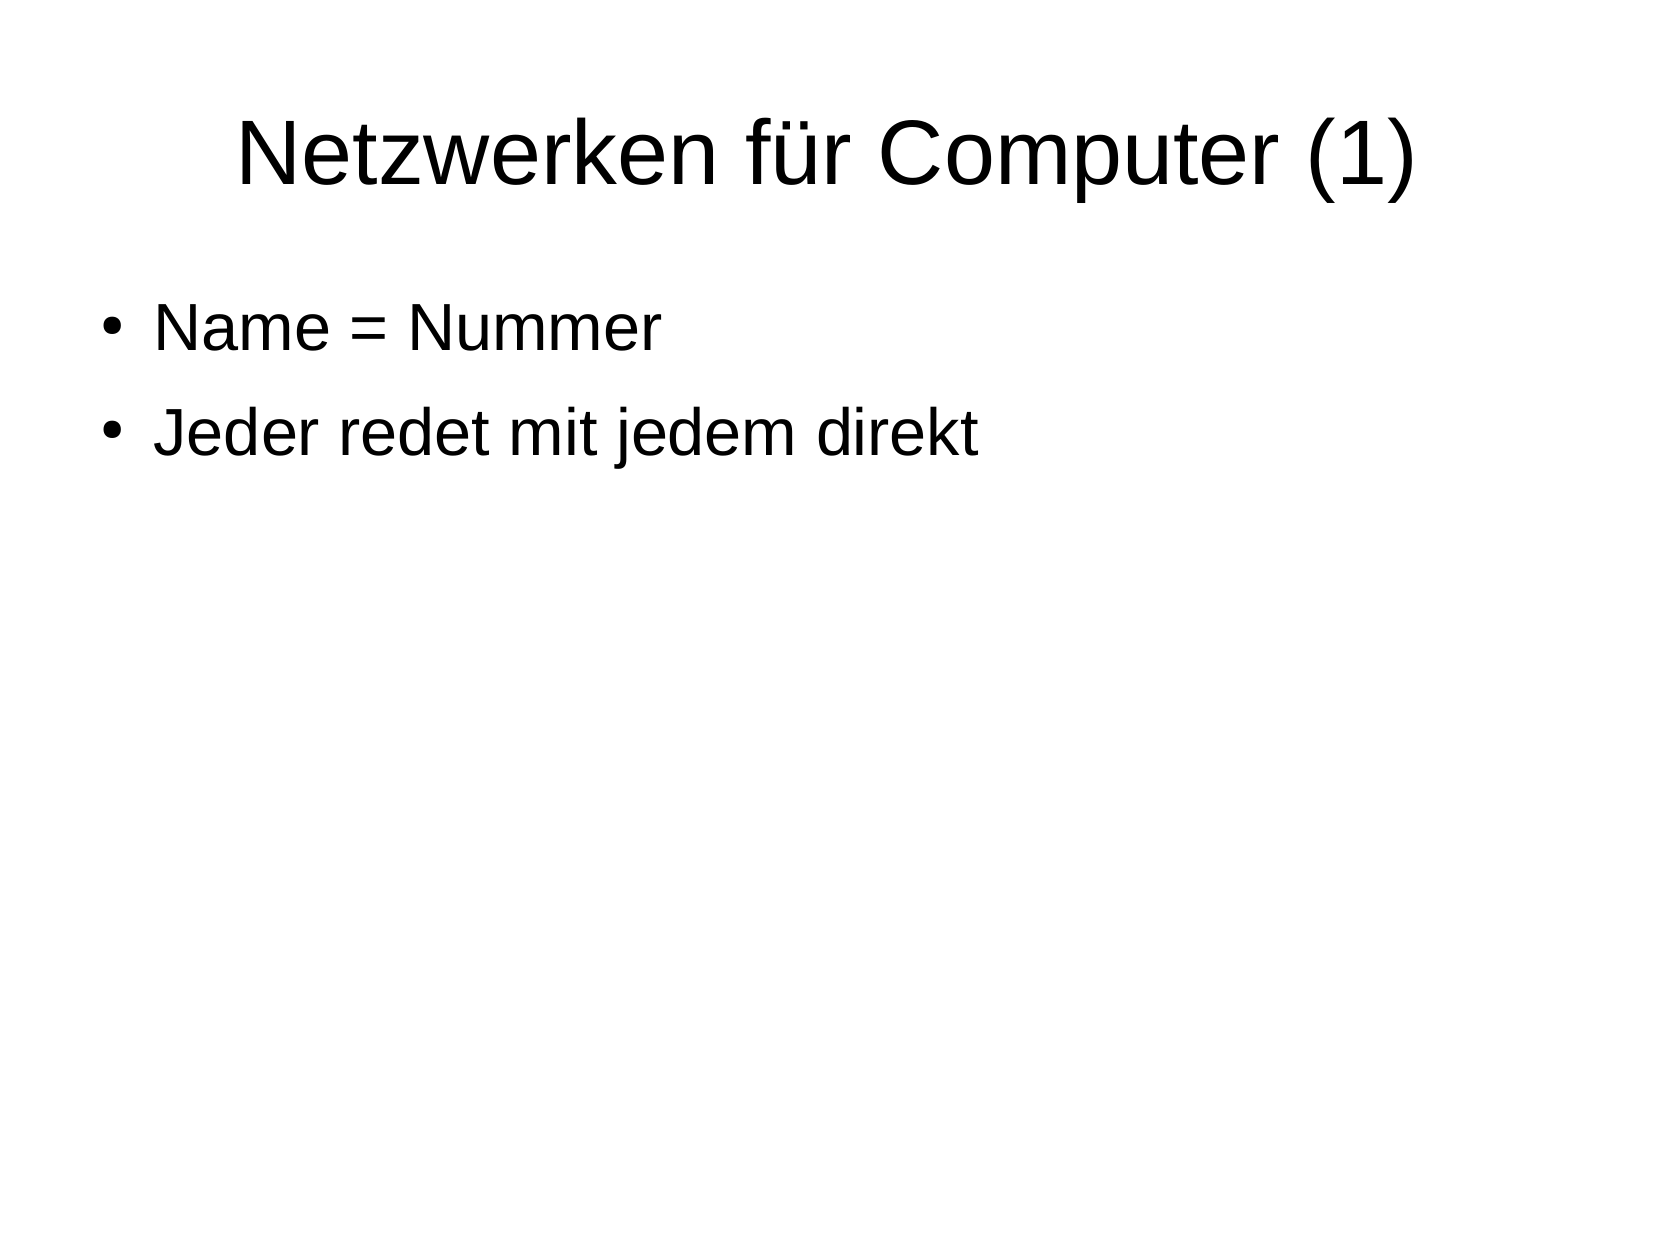

# Netzwerken für Computer (1)
Name = Nummer
Jeder redet mit jedem direkt